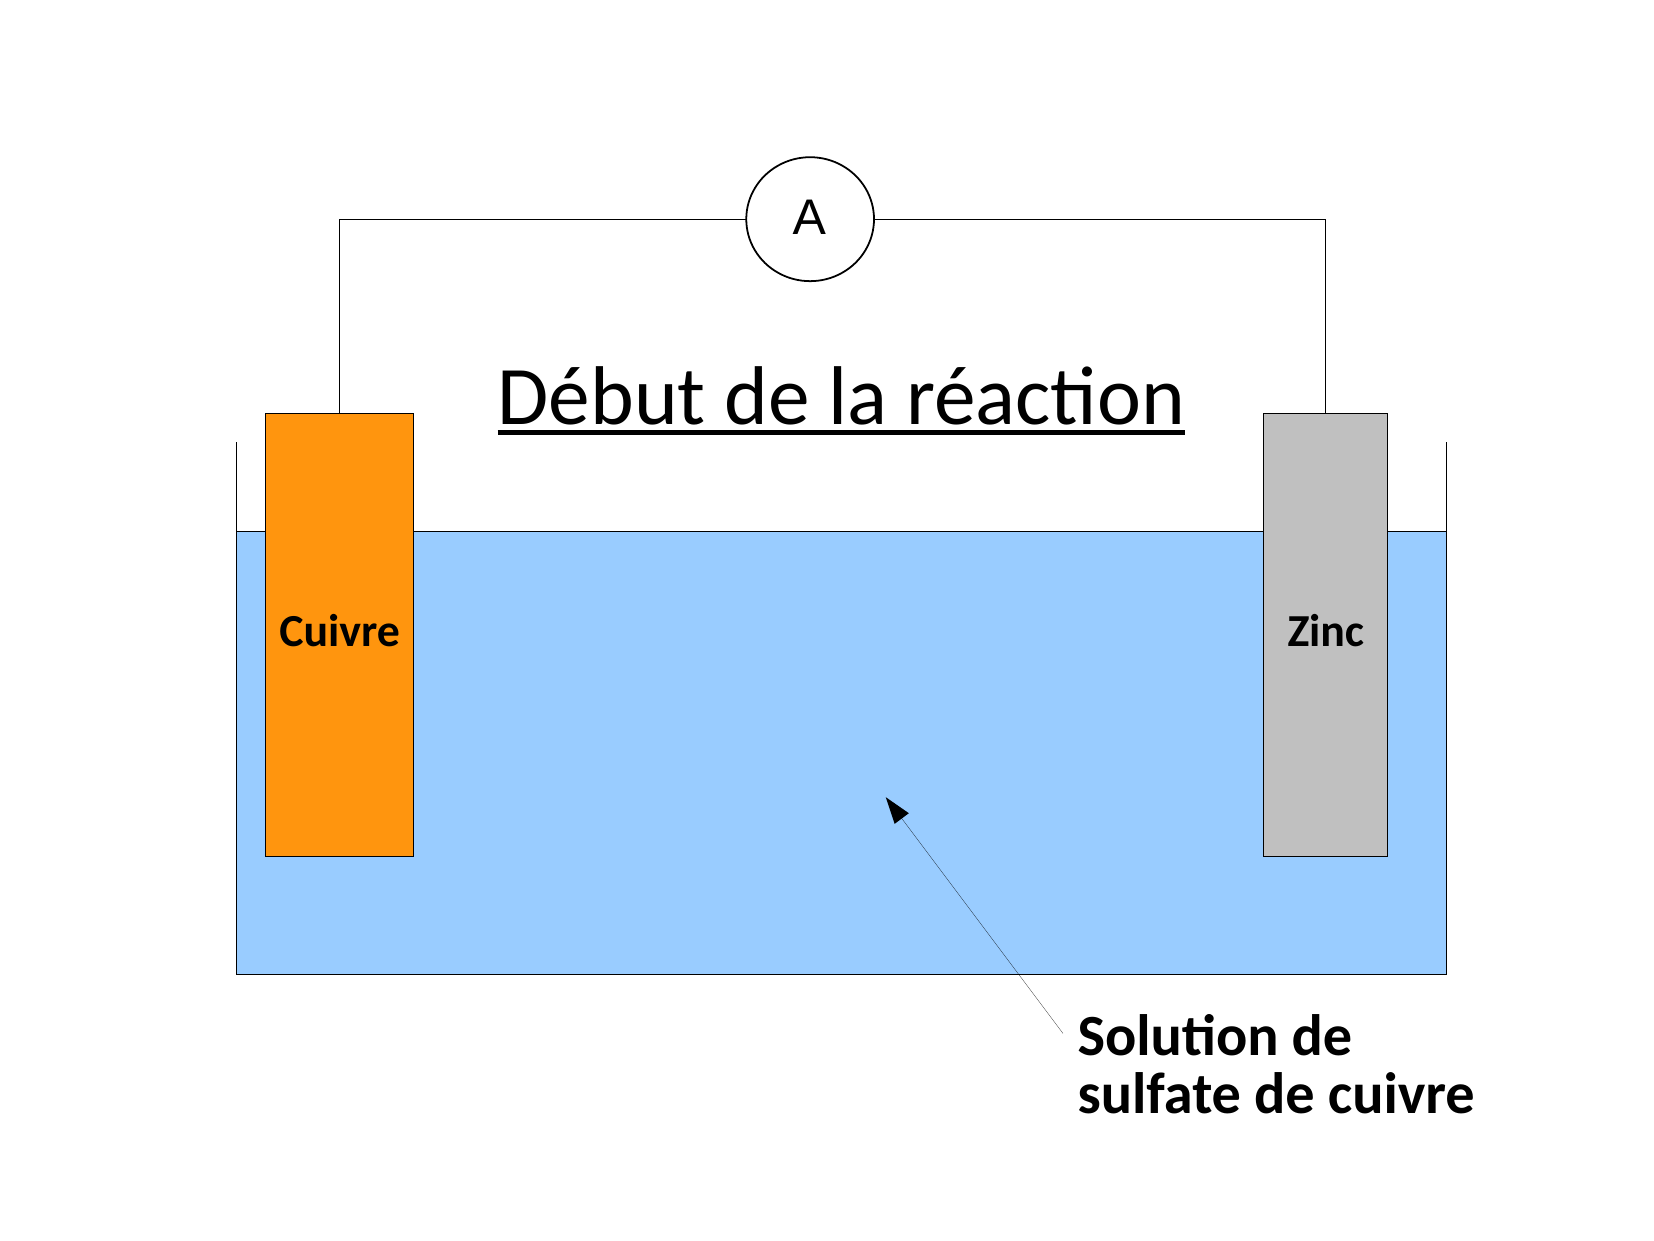

A
Début de la réaction
Cuivre
Zinc
Solution de sulfate de cuivre